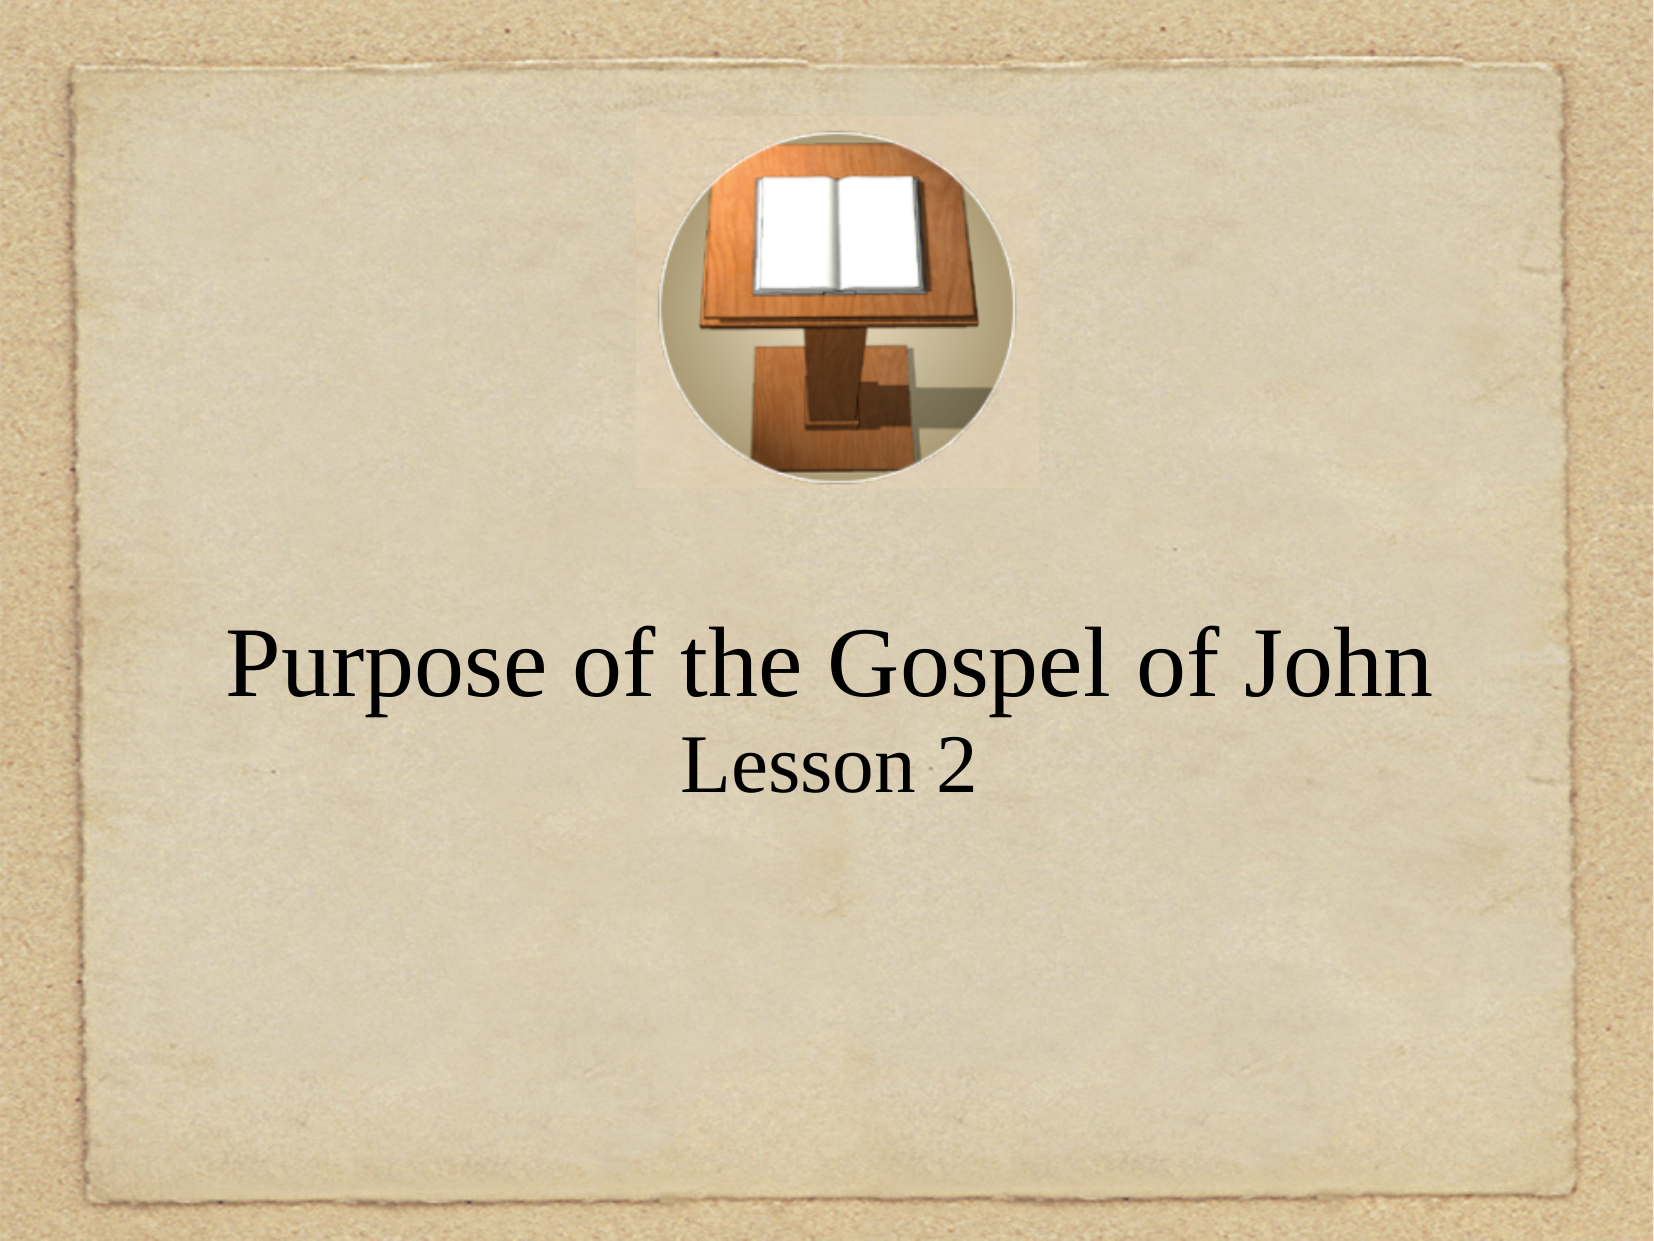

#
Purpose of the Gospel of John
Lesson 2